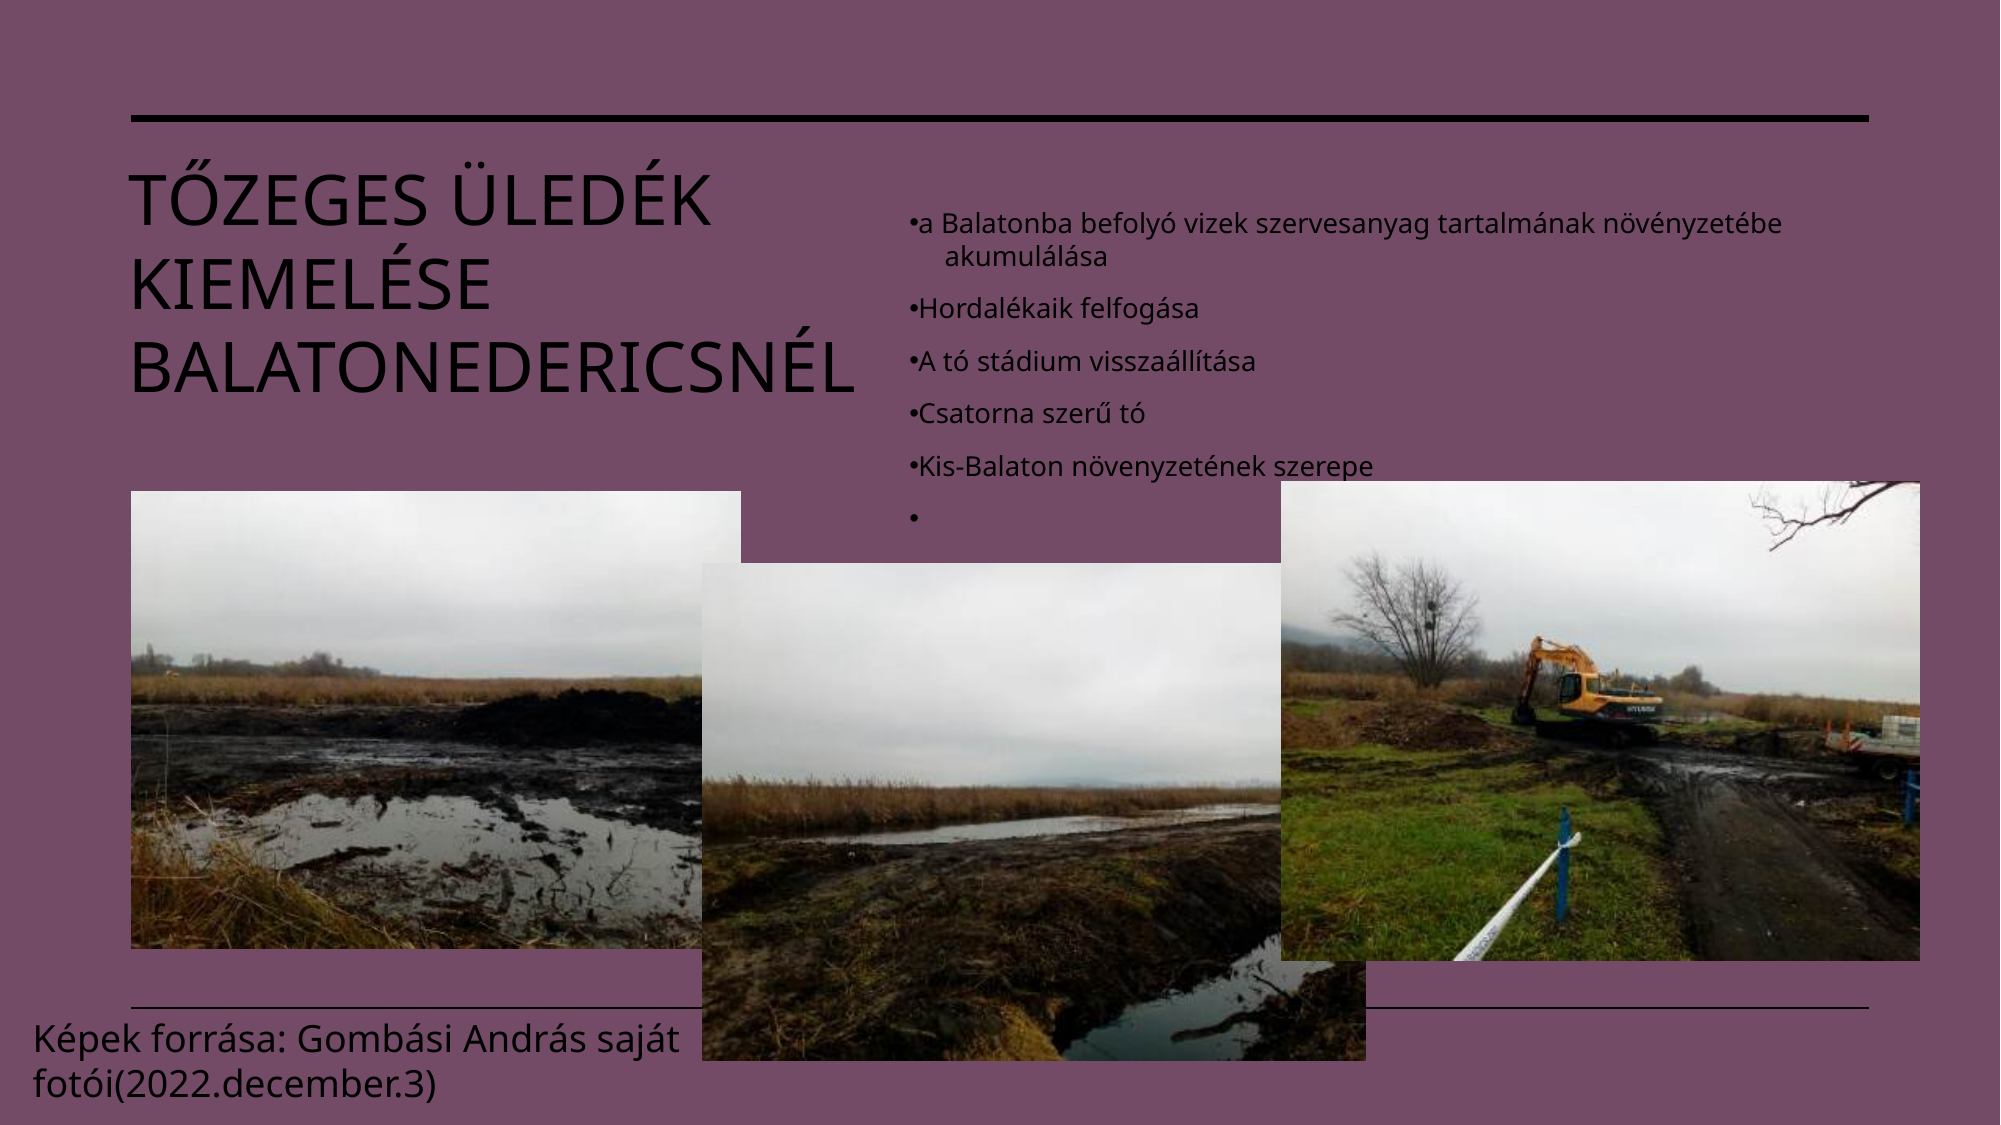

# Tőzeges üledék kiemelése Balatonedericsnél
a Balatonba befolyó vizek szervesanyag tartalmának növényzetébe akumulálása
Hordalékaik felfogása
A tó stádium visszaállítása
Csatorna szerű tó
Kis-Balaton növenyzetének szerepe
Képek forrása: Gombási András saját fotói(2022.december.3)